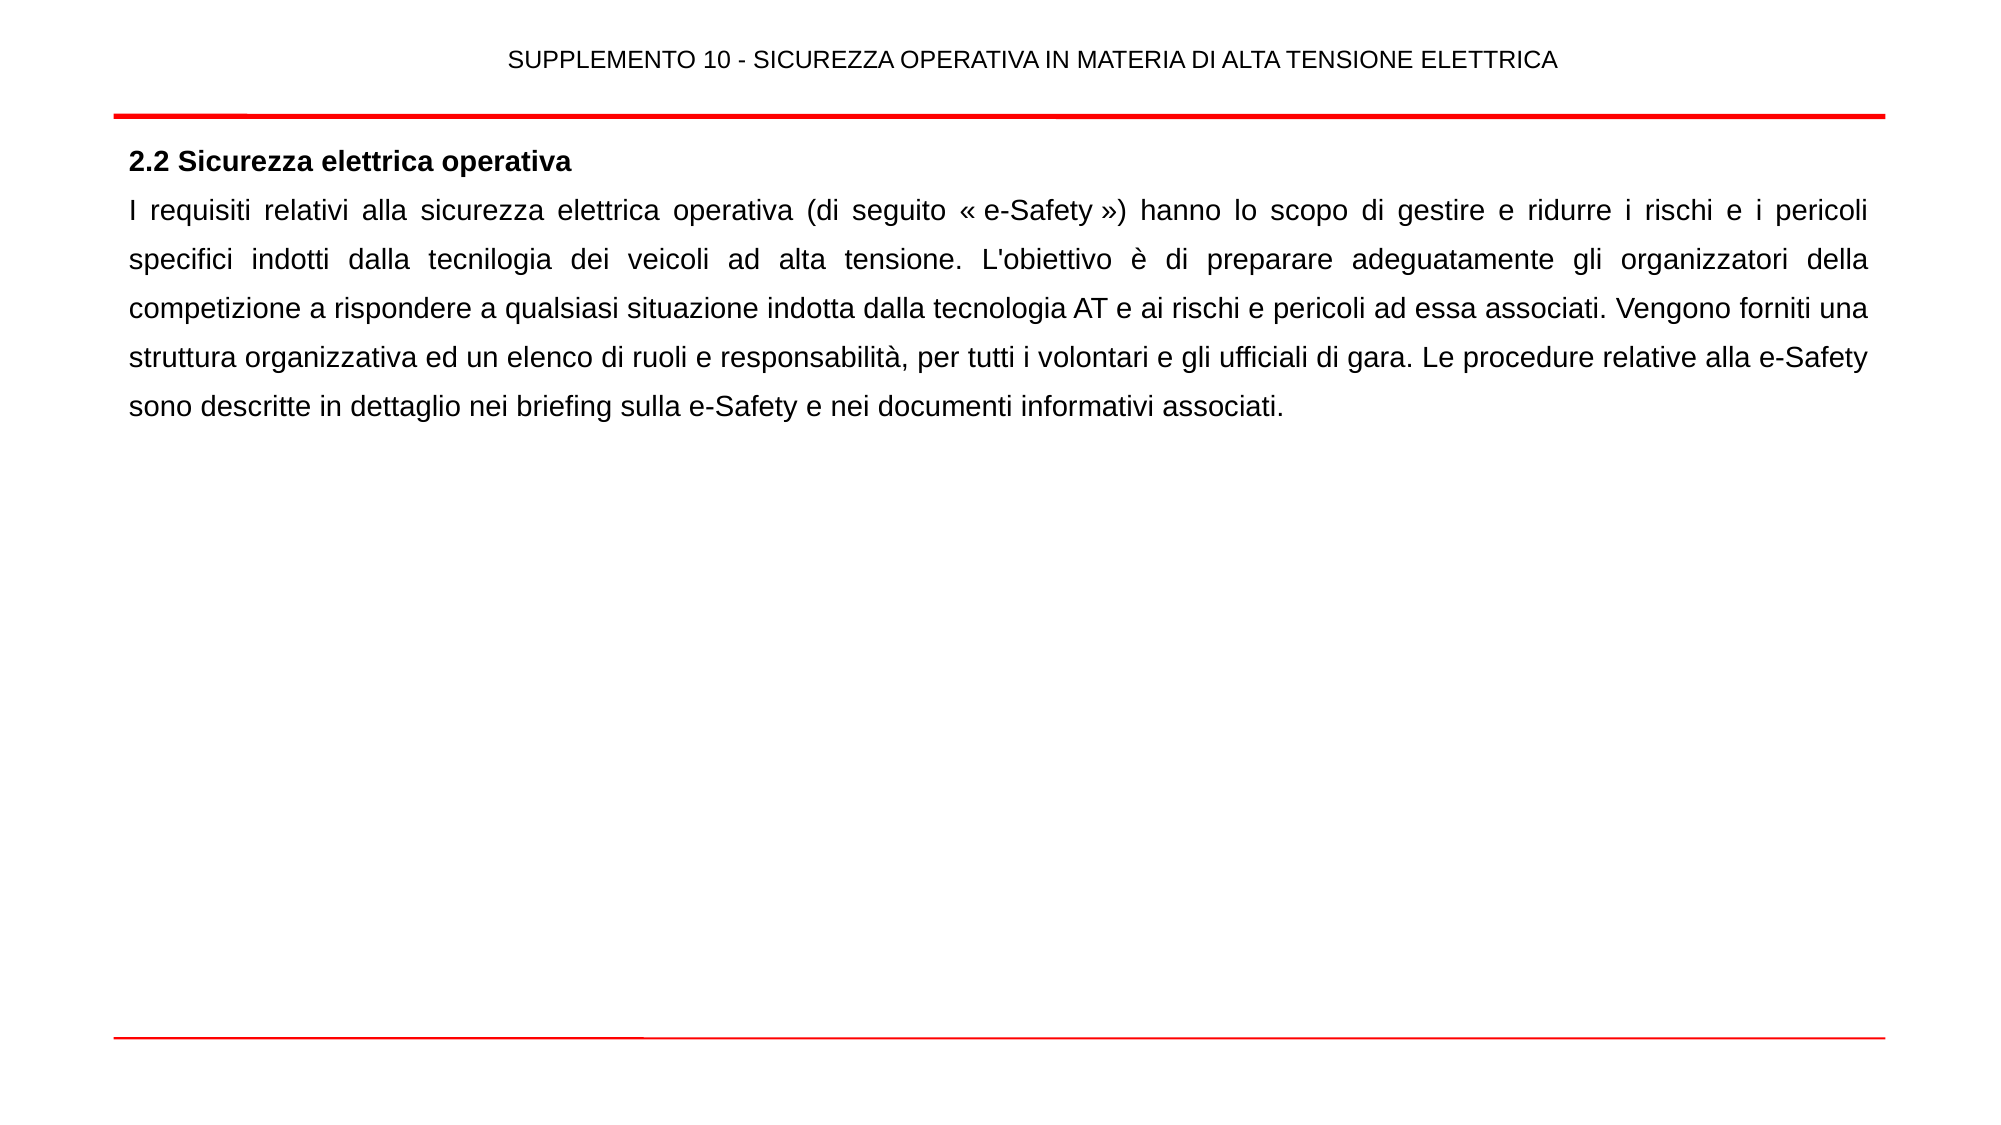

SUPPLEMENTO 10 - SICUREZZA OPERATIVA IN MATERIA DI ALTA TENSIONE ELETTRICA
2.2 Sicurezza elettrica operativa
I requisiti relativi alla sicurezza elettrica operativa (di seguito « e-Safety ») hanno lo scopo di gestire e ridurre i rischi e i pericoli specifici indotti dalla tecnilogia dei veicoli ad alta tensione. L'obiettivo è di preparare adeguatamente gli organizzatori della competizione a rispondere a qualsiasi situazione indotta dalla tecnologia AT e ai rischi e pericoli ad essa associati. Vengono forniti una struttura organizzativa ed un elenco di ruoli e responsabilità, per tutti i volontari e gli ufficiali di gara. Le procedure relative alla e-Safety sono descritte in dettaglio nei briefing sulla e-Safety e nei documenti informativi associati.